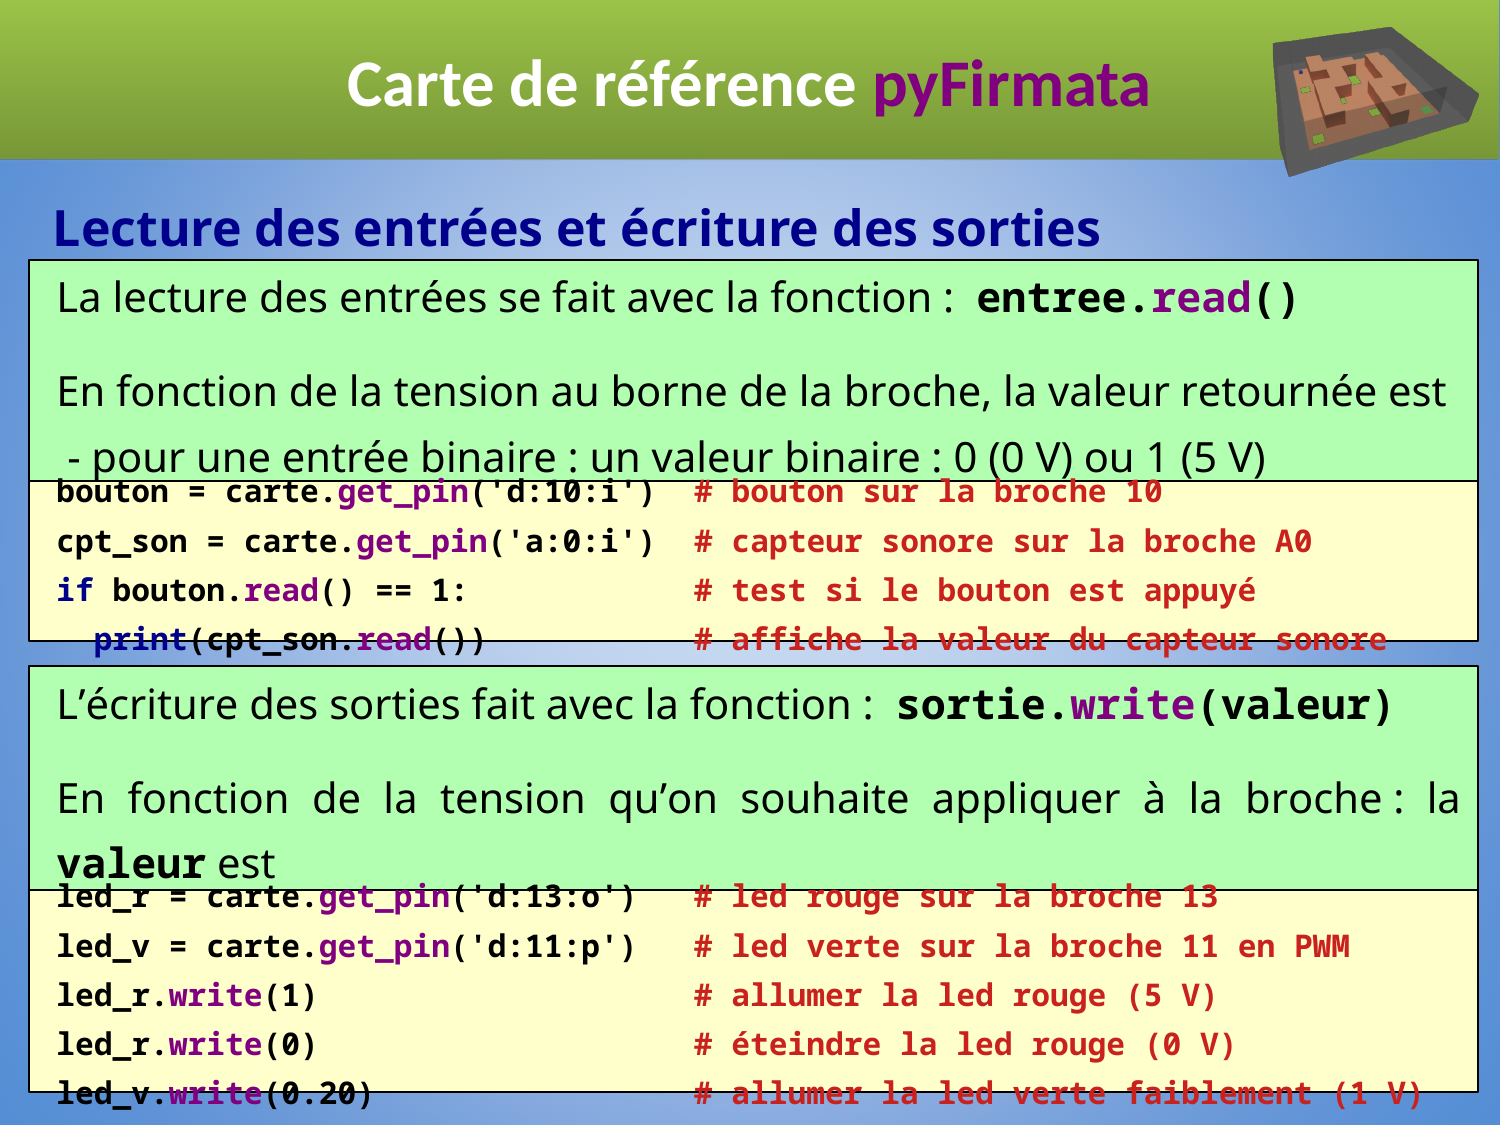

Carte de référence pyFirmata
Lecture des entrées et écriture des sorties
La lecture des entrées se fait avec la fonction : entree.read()
En fonction de la tension au borne de la broche, la valeur retournée est
 - pour une entrée binaire : un valeur binaire : 0 (0 V) ou 1 (5 V)
 - pour une entrée analogique : une valeur décimale comprise entre 0 et 1
bouton = carte.get_pin('d:10:i') # bouton sur la broche 10
cpt_son = carte.get_pin('a:0:i') # capteur sonore sur la broche A0
if bouton.read() == 1:		 # test si le bouton est appuyé
 print(cpt_son.read()) 	 # affiche la valeur du capteur sonore
L’écriture des sorties fait avec la fonction : sortie.write(valeur)
En fonction de la tension qu’on souhaite appliquer à la broche : la valeur est
 - pour une sortie binaire : une valeur binaire : 0 (0 V) ou 1 (5 V)
 - pour une sortie pwm : une valeur décimale comprise entre 0 et 1
led_r = carte.get_pin('d:13:o')	 # led rouge sur la broche 13
led_v = carte.get_pin('d:11:p')	 # led verte sur la broche 11 en PWM
led_r.write(1)	 		 # allumer la led rouge (5 V)
led_r.write(0)	 		 # éteindre la led rouge (0 V)
led_v.write(0.20)		 # allumer la led verte faiblement (1 V)